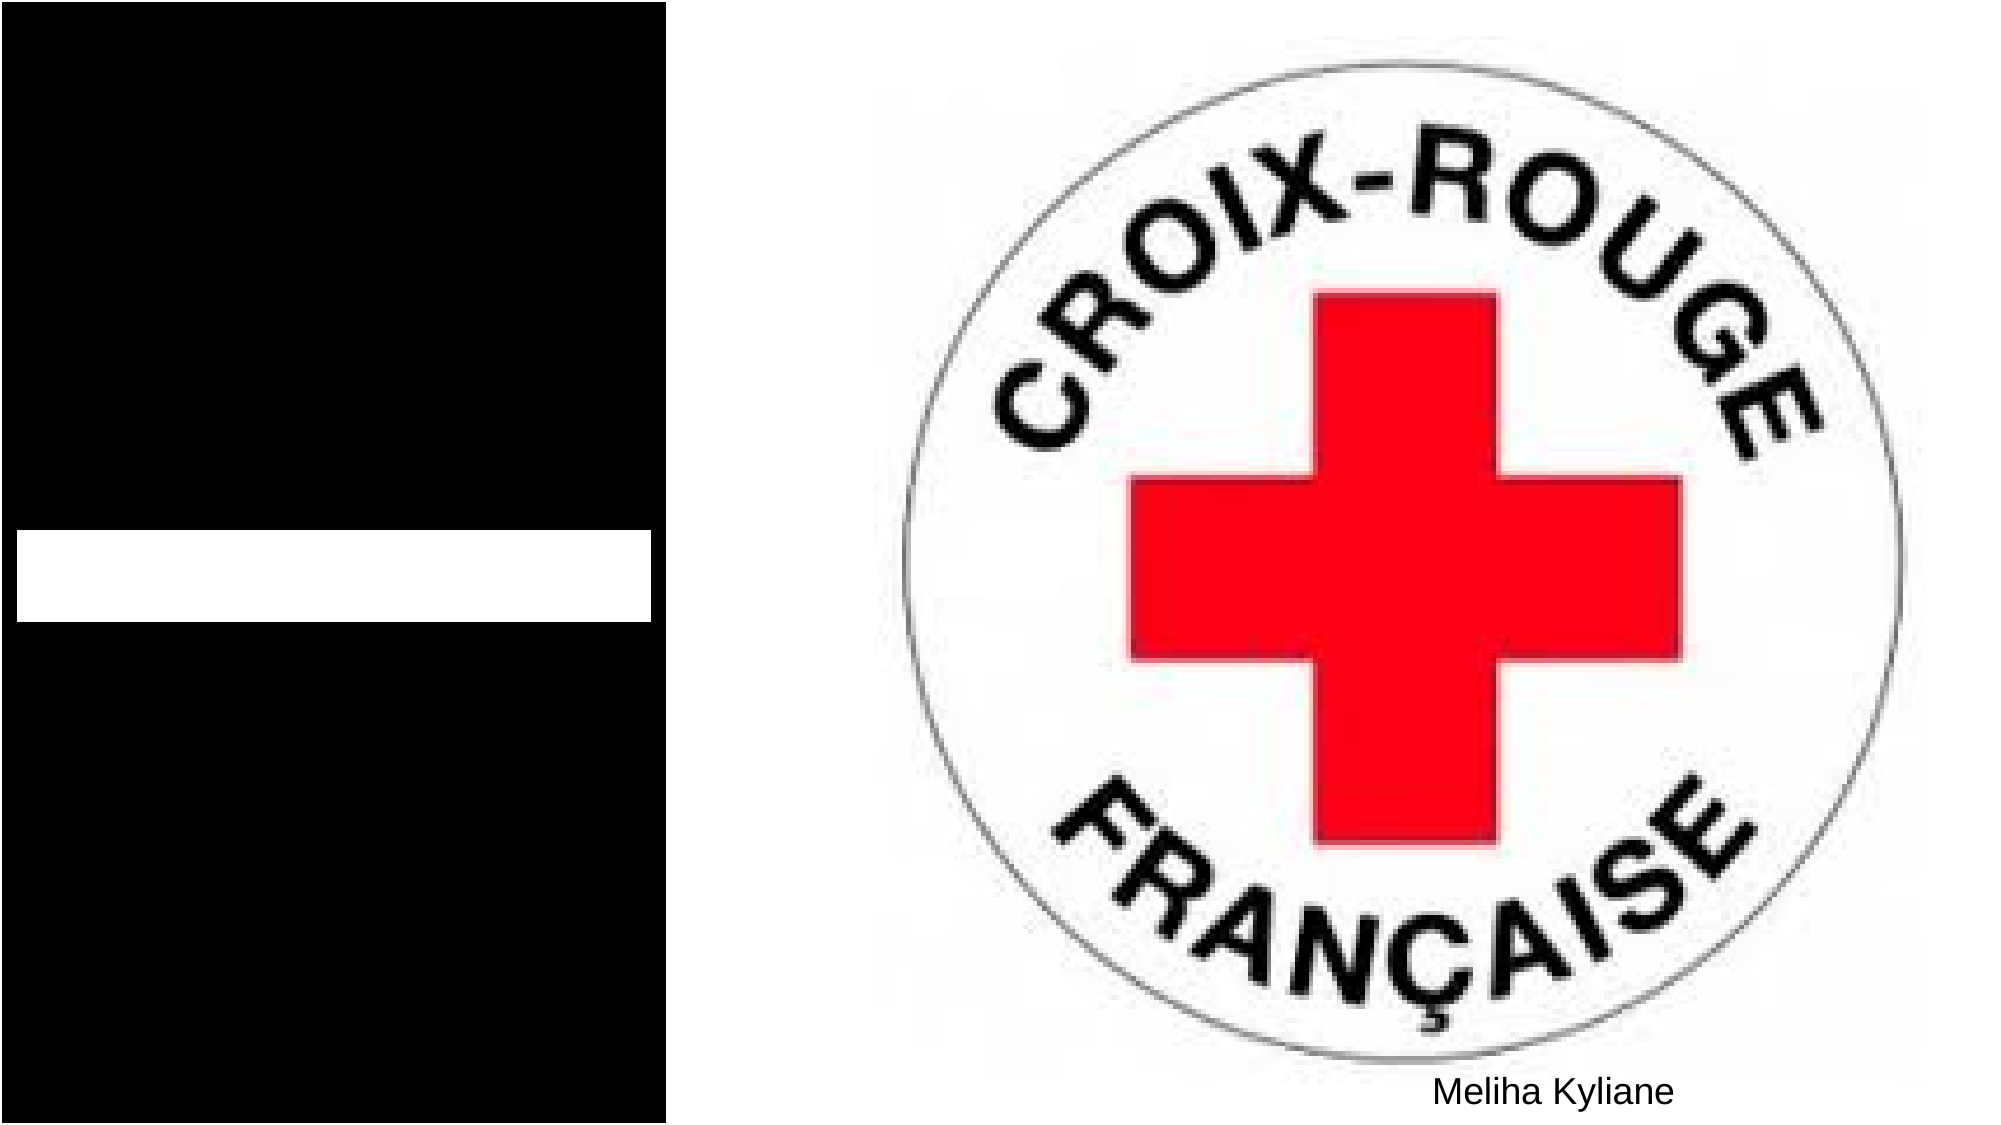

# 4) La croix rouge
Meliha Kyliane